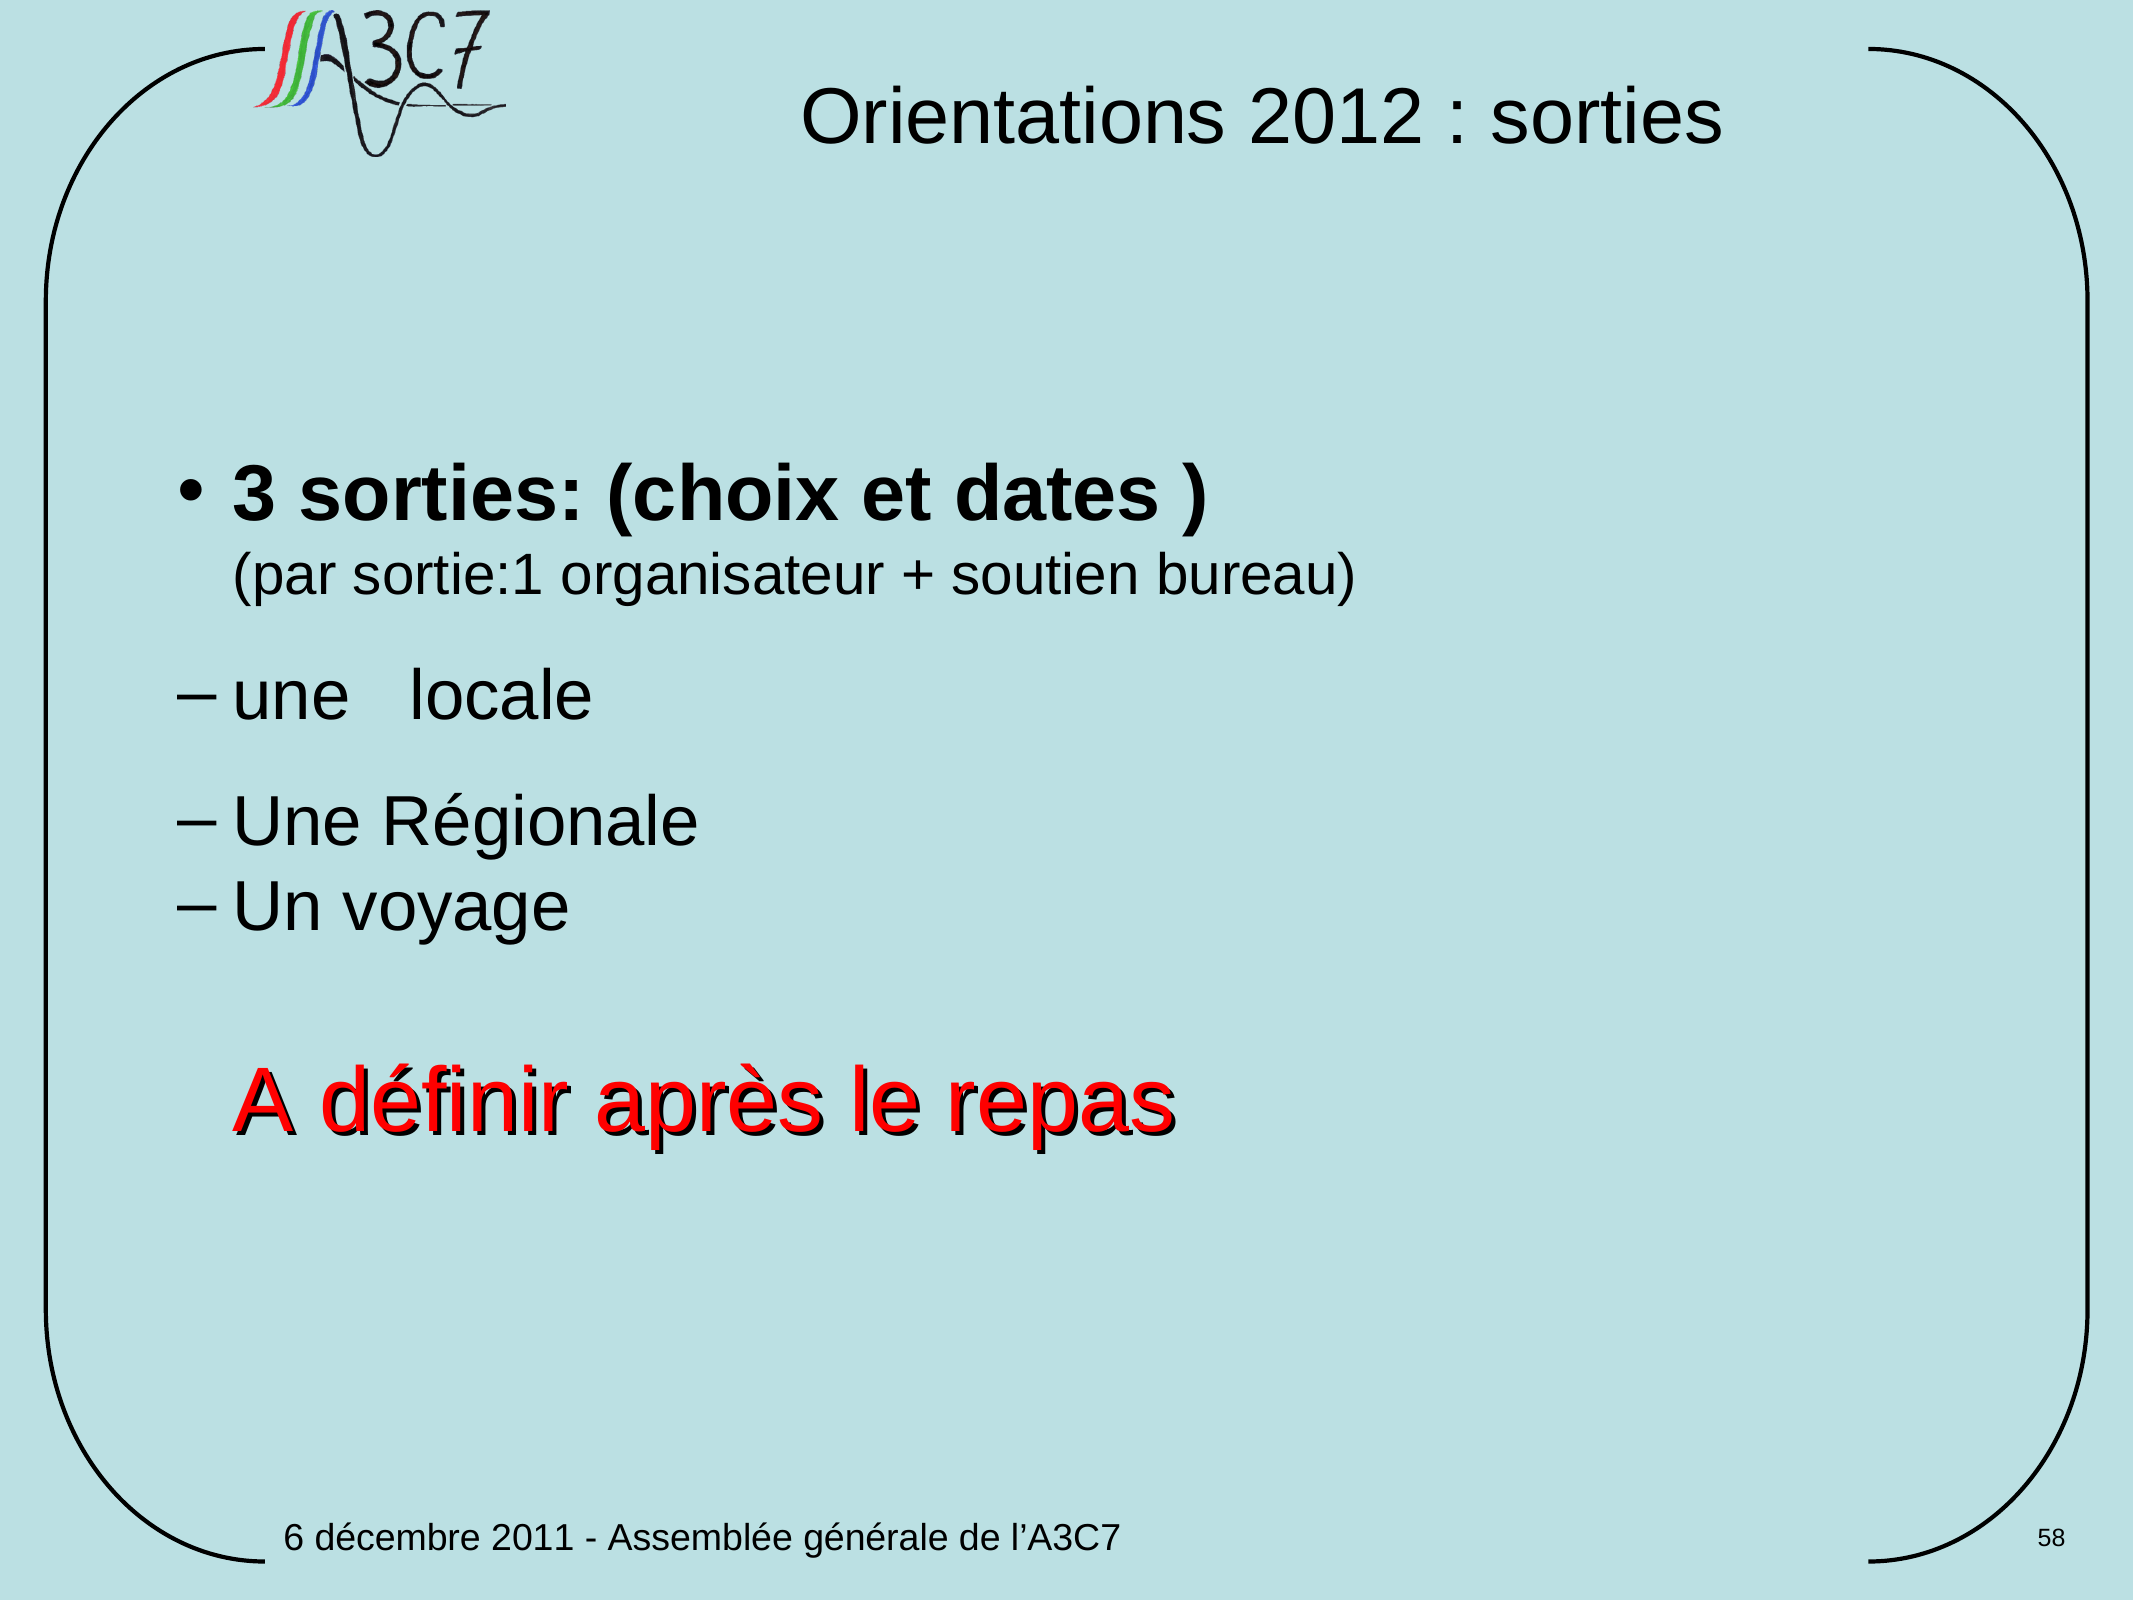

Orientations 2012 : sorties
3 sorties: (choix et dates )
(par sortie:1 organisateur + soutien bureau)
une locale
Une Régionale
Un voyage
A définir après le repas
6 décembre 2011 - Assemblée générale de l’A3C7
58